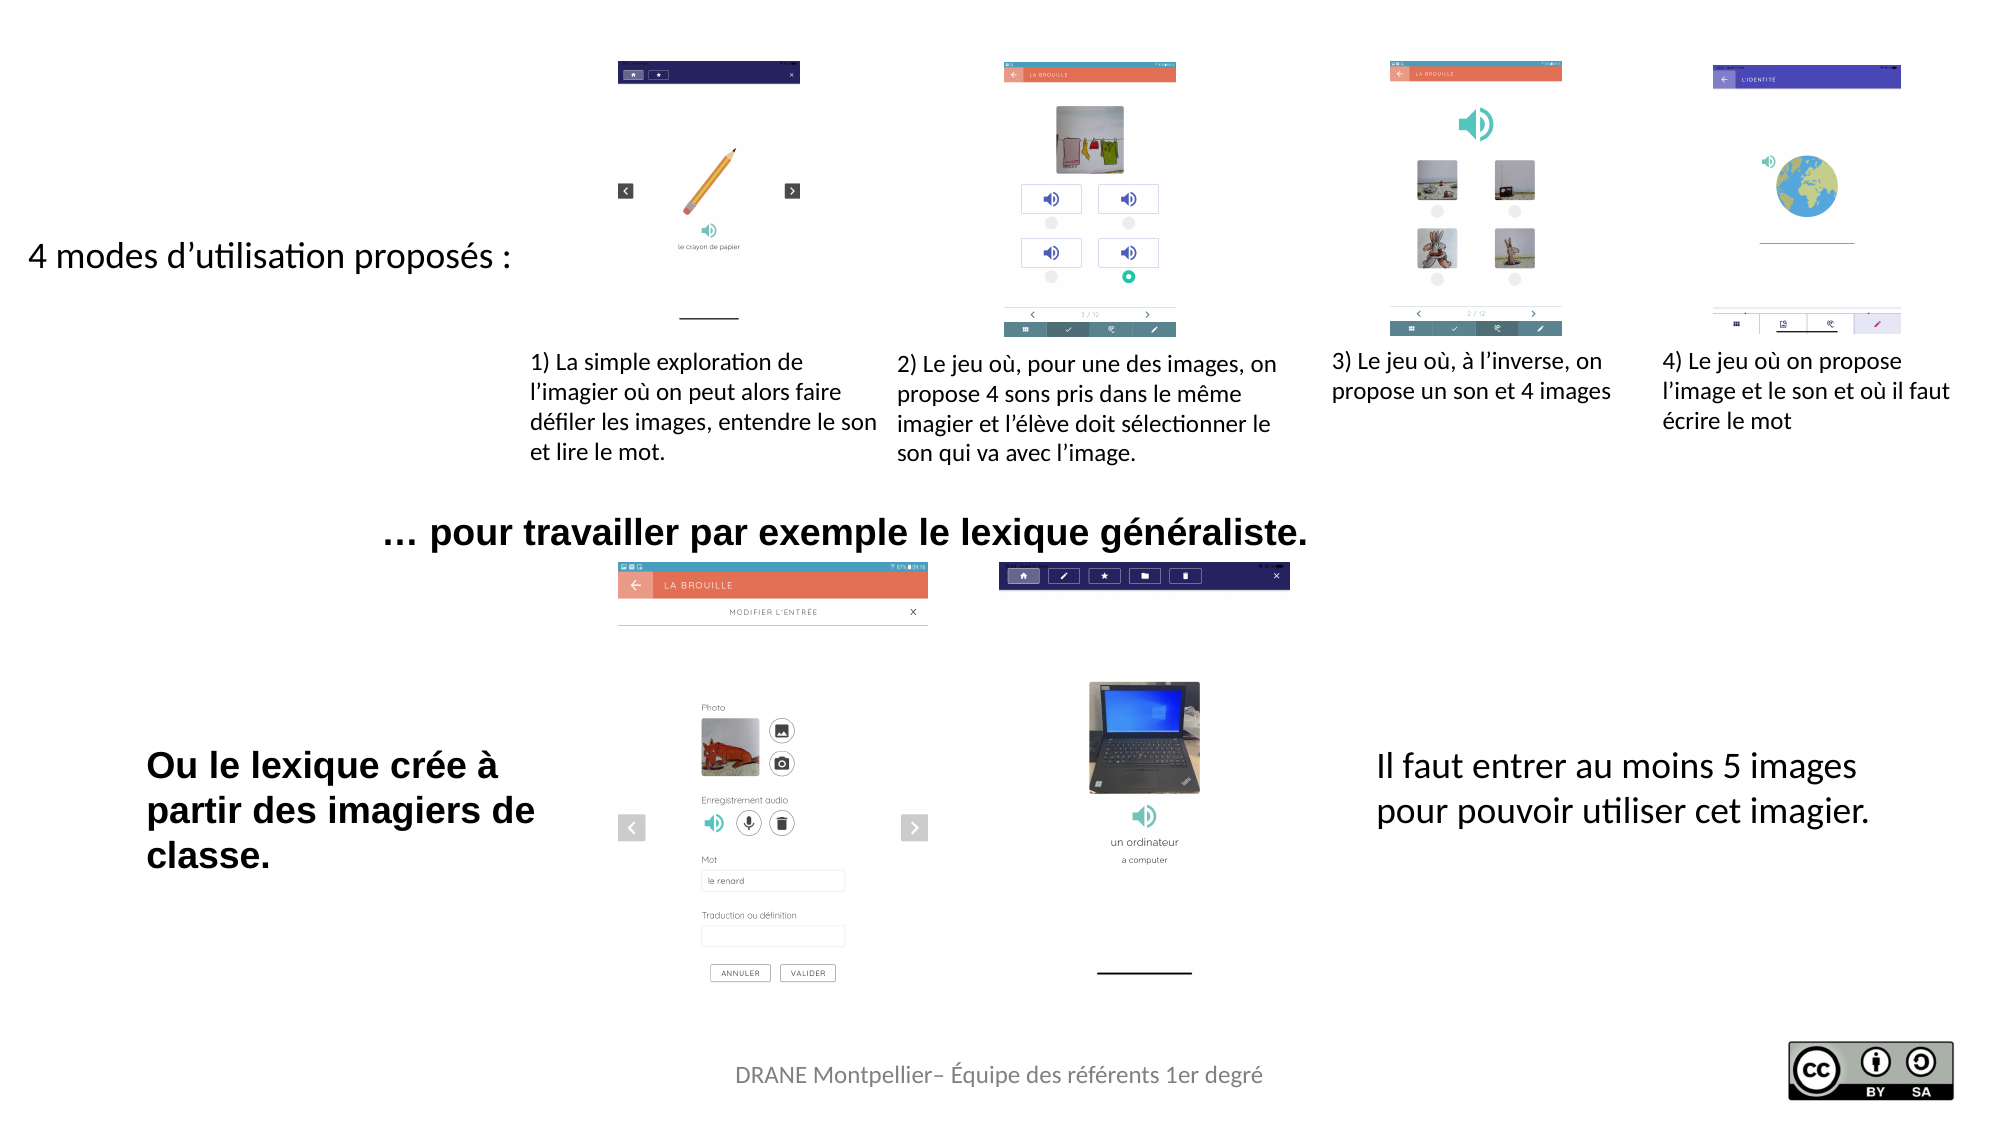

4 modes d’utilisation proposés :
3) Le jeu où, à l’inverse, on propose un son et 4 images
4) Le jeu où on propose l’image et le son et où il faut écrire le mot
1) La simple exploration de l’imagier où on peut alors faire défiler les images, entendre le son et lire le mot.
2) Le jeu où, pour une des images, on propose 4 sons pris dans le même imagier et l’élève doit sélectionner le son qui va avec l’image.
… pour travailler par exemple le lexique généraliste.
Ou le lexique crée à partir des imagiers de classe.
Il faut entrer au moins 5 images pour pouvoir utiliser cet imagier.
DRANE Montpellier– Équipe des référents 1er degré